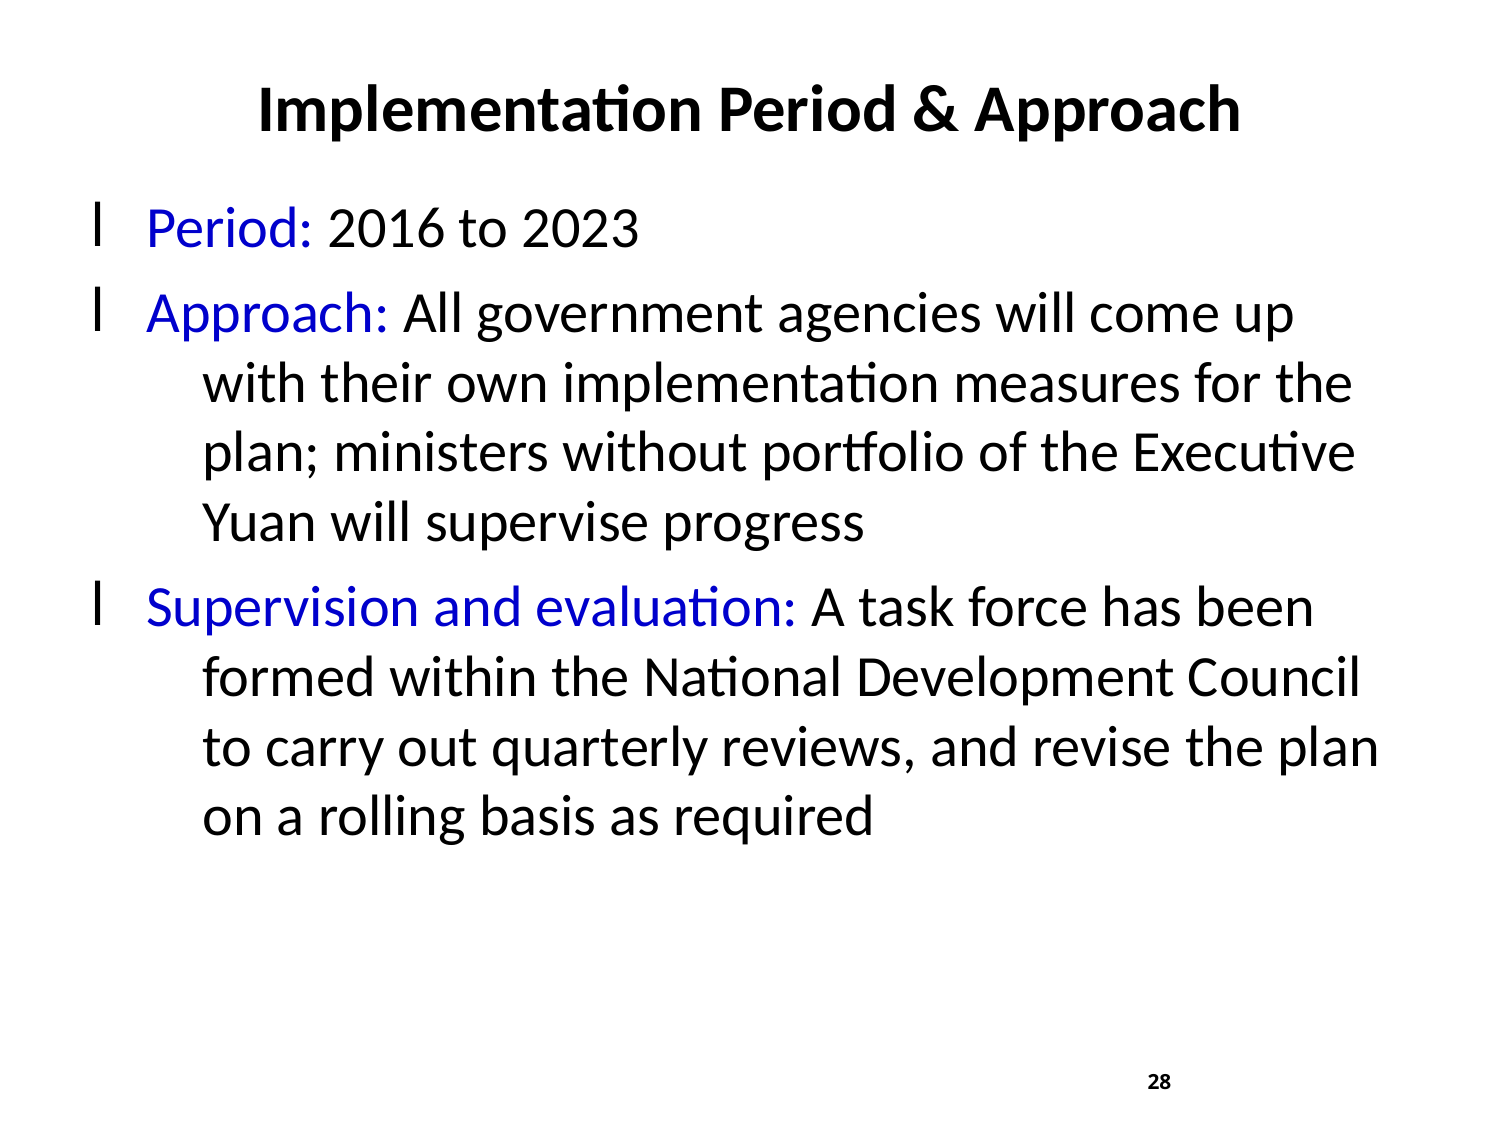

# Implementation Period & Approach
Period: 2016 to 2023
Approach: All government agencies will come up with their own implementation measures for the plan; ministers without portfolio of the Executive Yuan will supervise progress
Supervision and evaluation: A task force has been formed within the National Development Council to carry out quarterly reviews, and revise the plan on a rolling basis as required